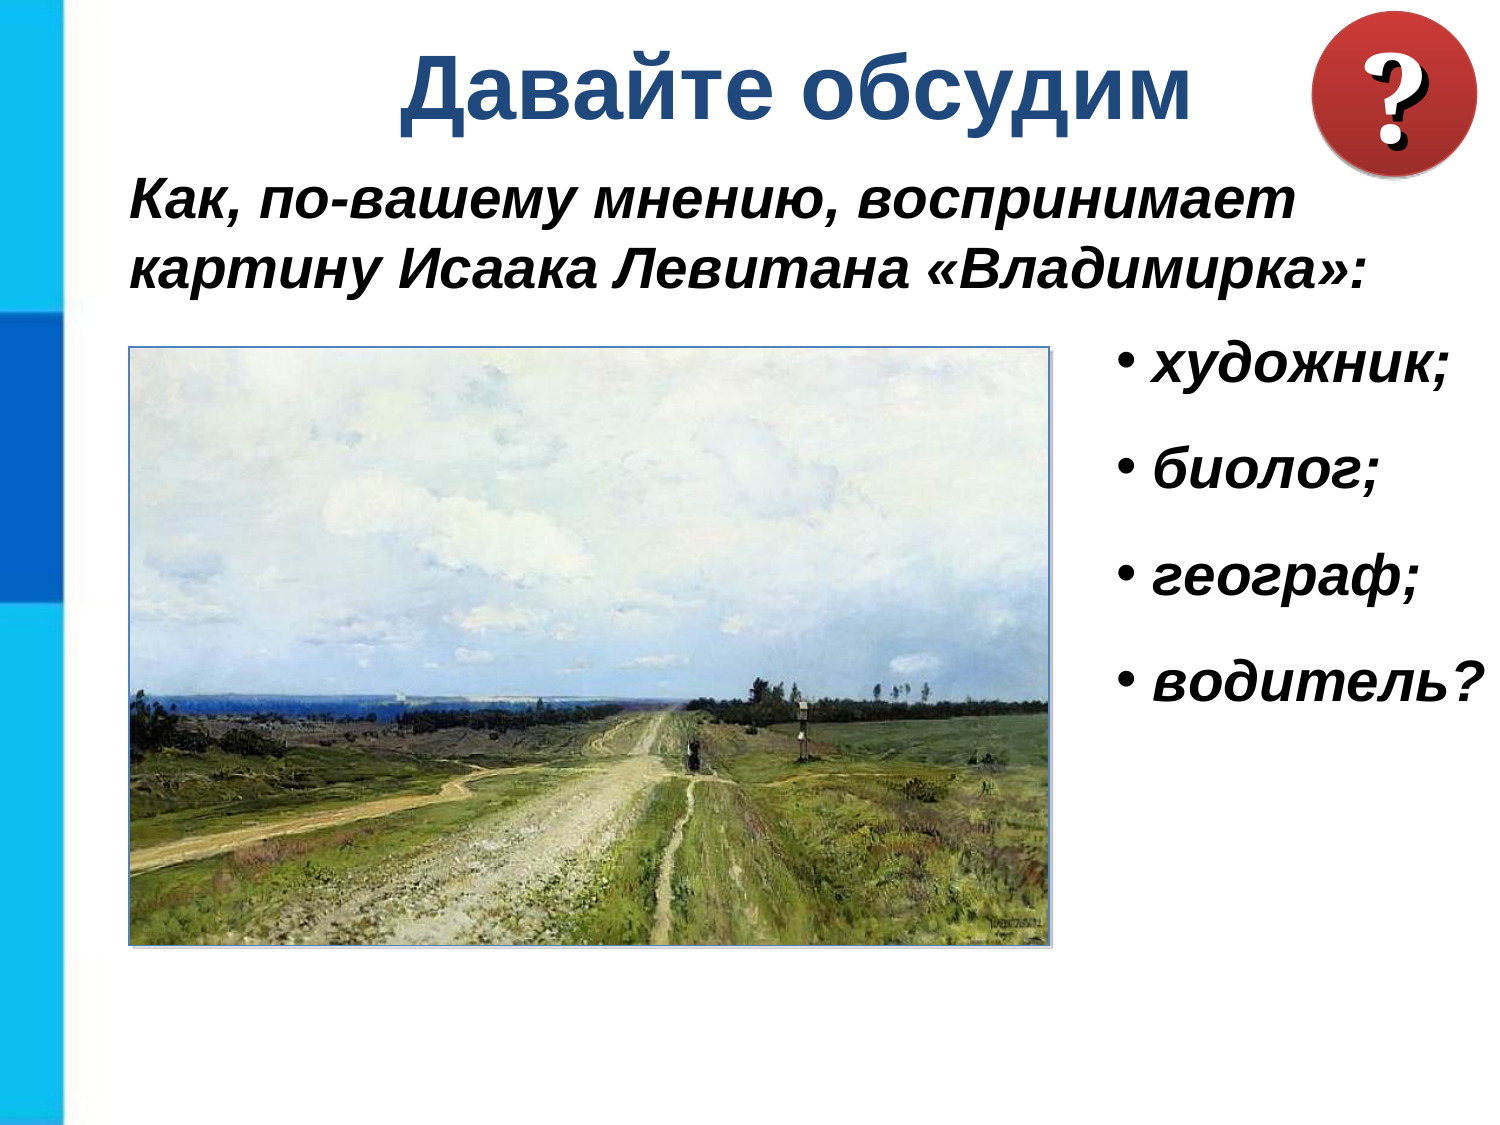

?
# Давайте обсудим
Как, по-вашему мнению, воспринимает картину Исаака Левитана «Владимирка»:
 художник;
 биолог;
 географ;
 водитель?